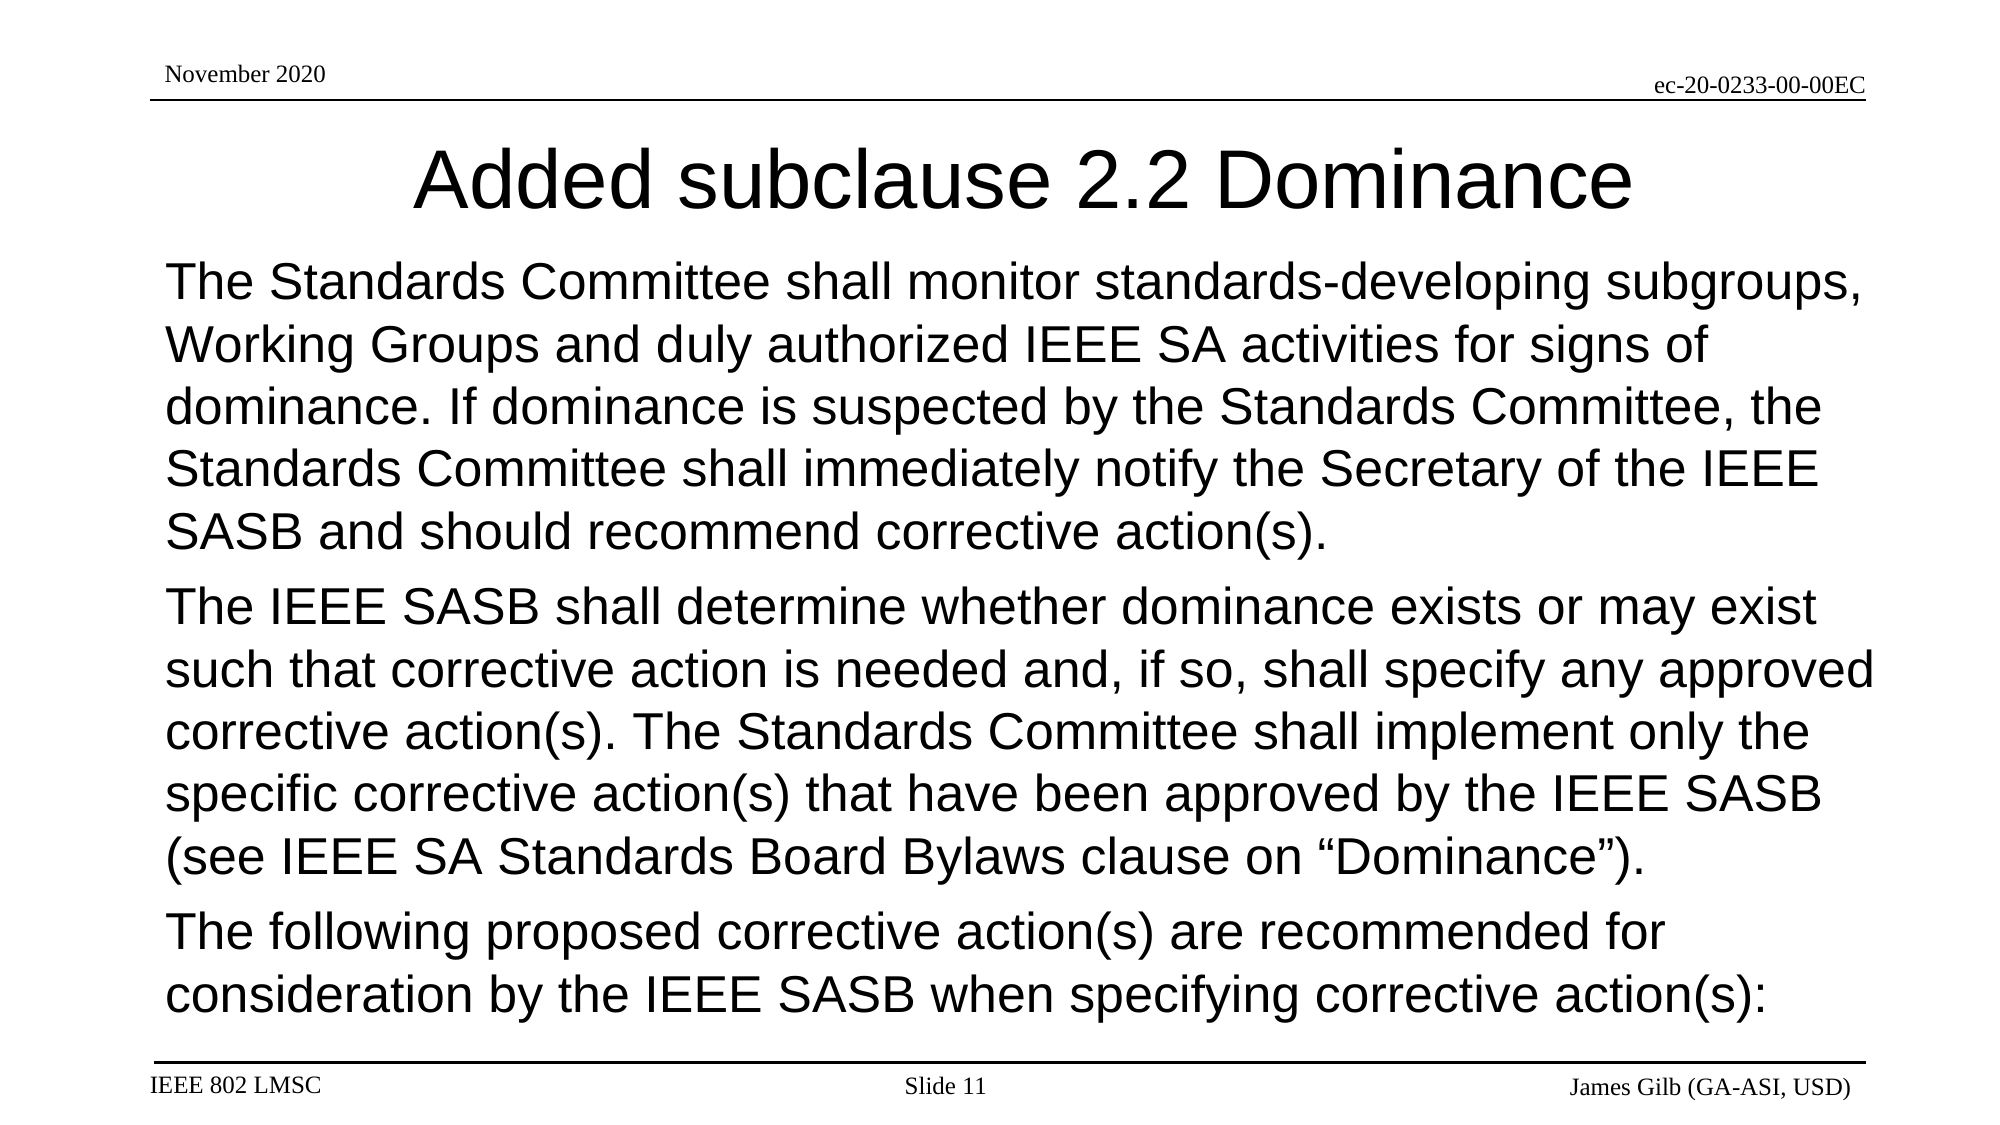

# Added subclause 2.2 Dominance
The Standards Committee shall monitor standards-developing subgroups, Working Groups and duly authorized IEEE SA activities for signs of dominance. If dominance is suspected by the Standards Committee, the Standards Committee shall immediately notify the Secretary of the IEEE SASB and should recommend corrective action(s).
The IEEE SASB shall determine whether dominance exists or may exist such that corrective action is needed and, if so, shall specify any approved corrective action(s). The Standards Committee shall implement only the specific corrective action(s) that have been approved by the IEEE SASB (see IEEE SA Standards Board Bylaws clause on “Dominance”).
The following proposed corrective action(s) are recommended for consideration by the IEEE SASB when specifying corrective action(s):
11